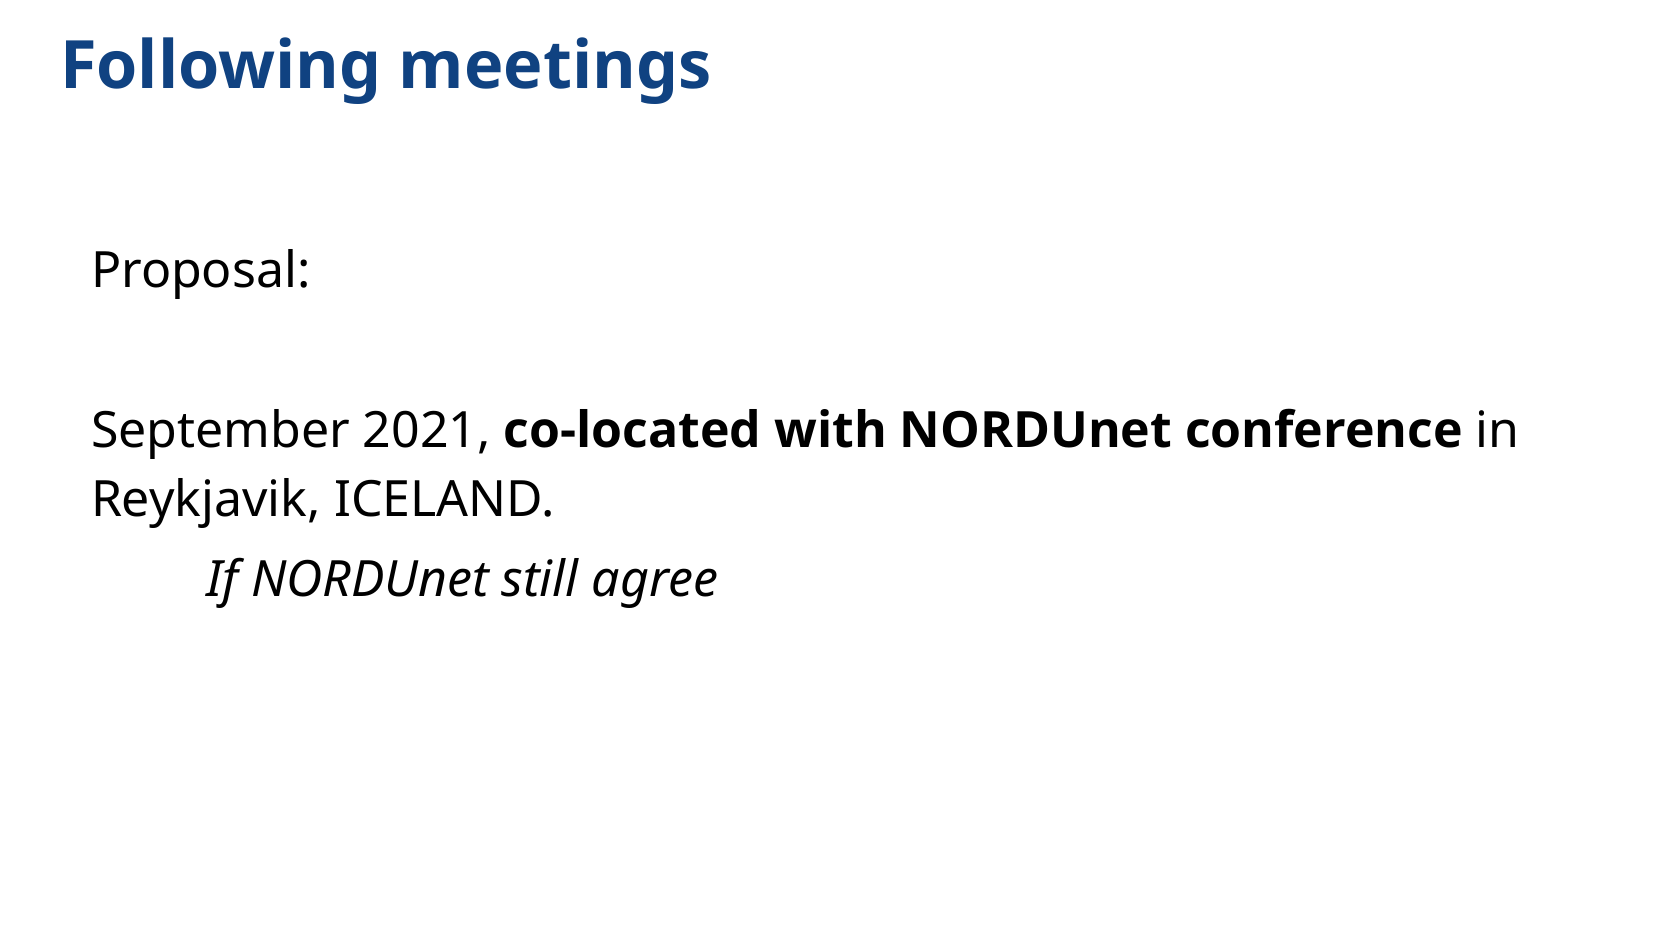

# Following meetings
Proposal:
September 2021, co-located with NORDUnet conference in Reykjavik, ICELAND.
	If NORDUnet still agree